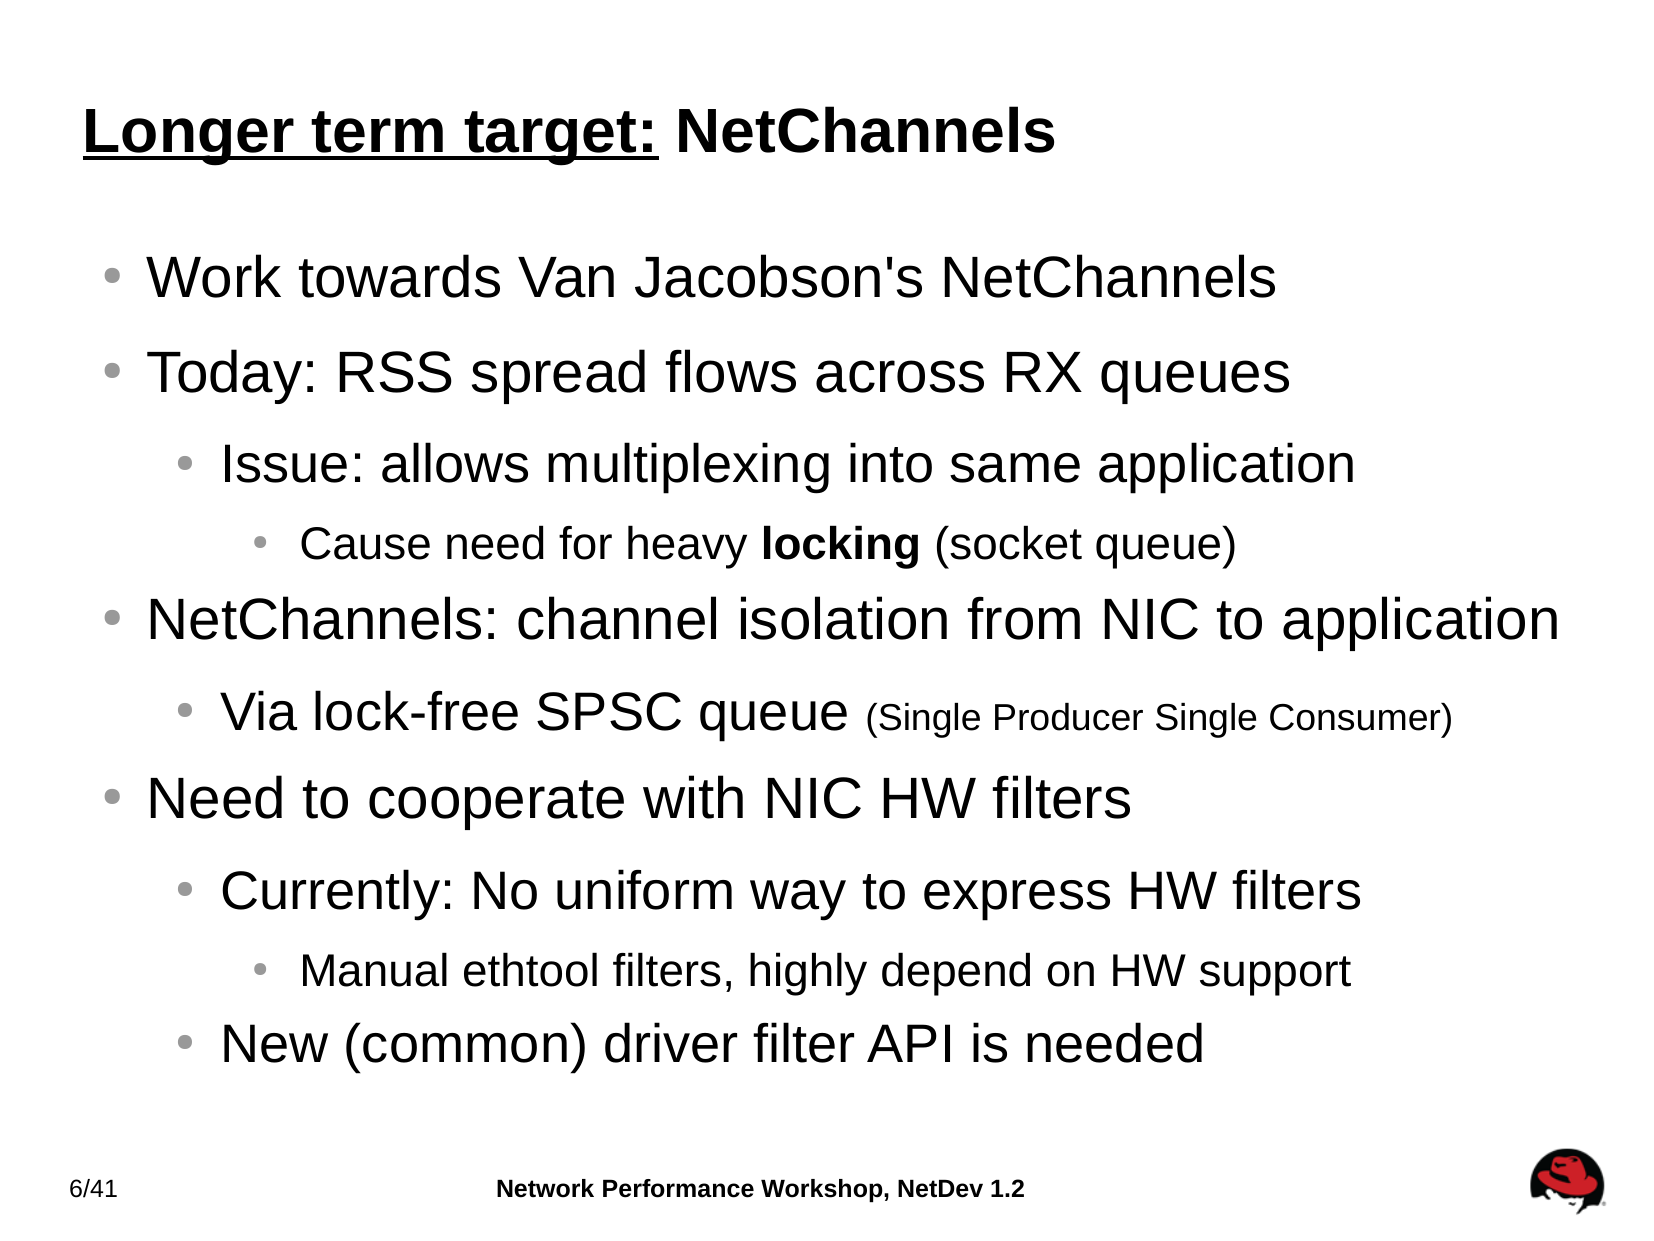

# Longer term target: NetChannels
Work towards Van Jacobson's NetChannels
Today: RSS spread flows across RX queues
Issue: allows multiplexing into same application
Cause need for heavy locking (socket queue)
NetChannels: channel isolation from NIC to application
Via lock-free SPSC queue (Single Producer Single Consumer)
Need to cooperate with NIC HW filters
Currently: No uniform way to express HW filters
Manual ethtool filters, highly depend on HW support
New (common) driver filter API is needed